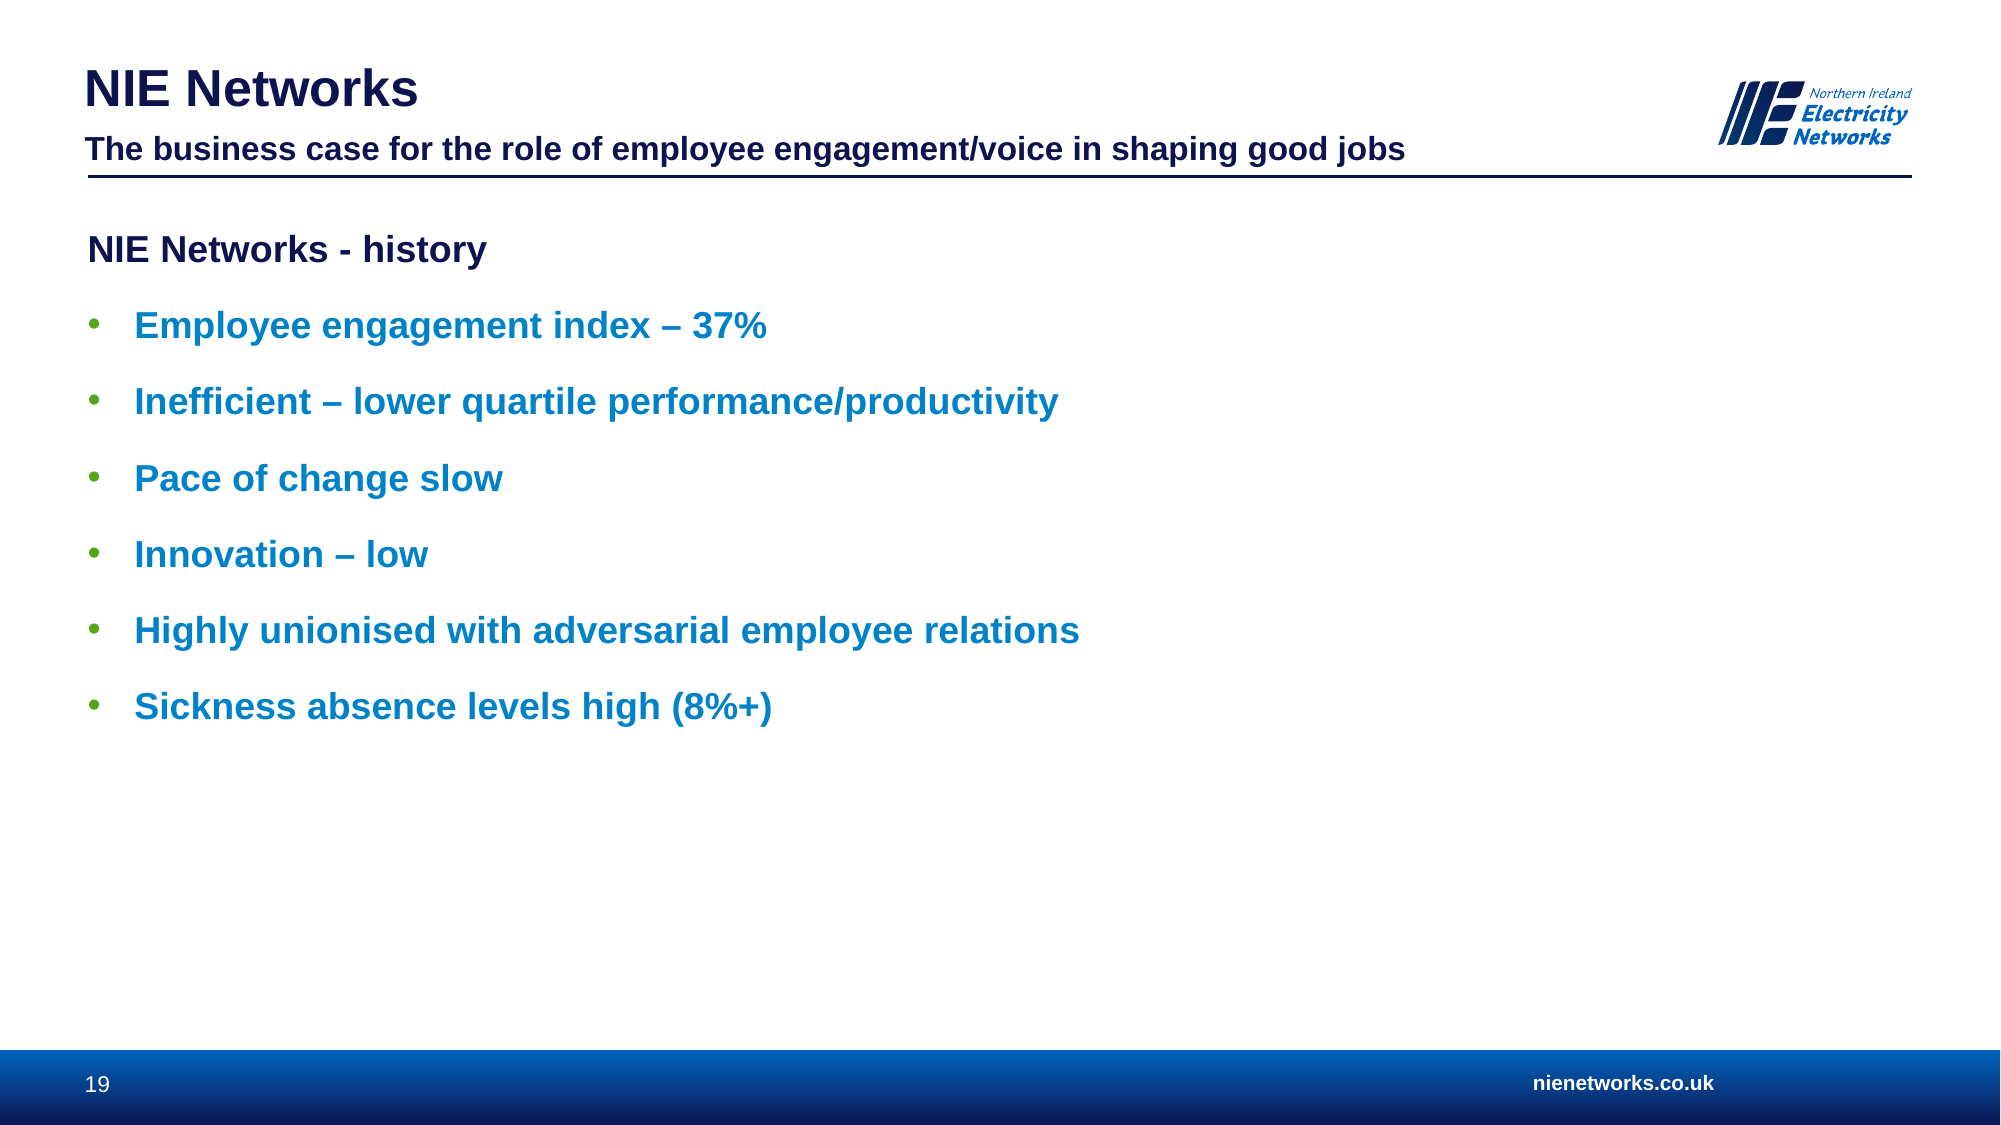

NIE Networks
The business case for the role of employee engagement/voice in shaping good jobs
# NIE Networks - history
Employee engagement index – 37%
Inefficient – lower quartile performance/productivity
Pace of change slow
Innovation – low
Highly unionised with adversarial employee relations
Sickness absence levels high (8%+)